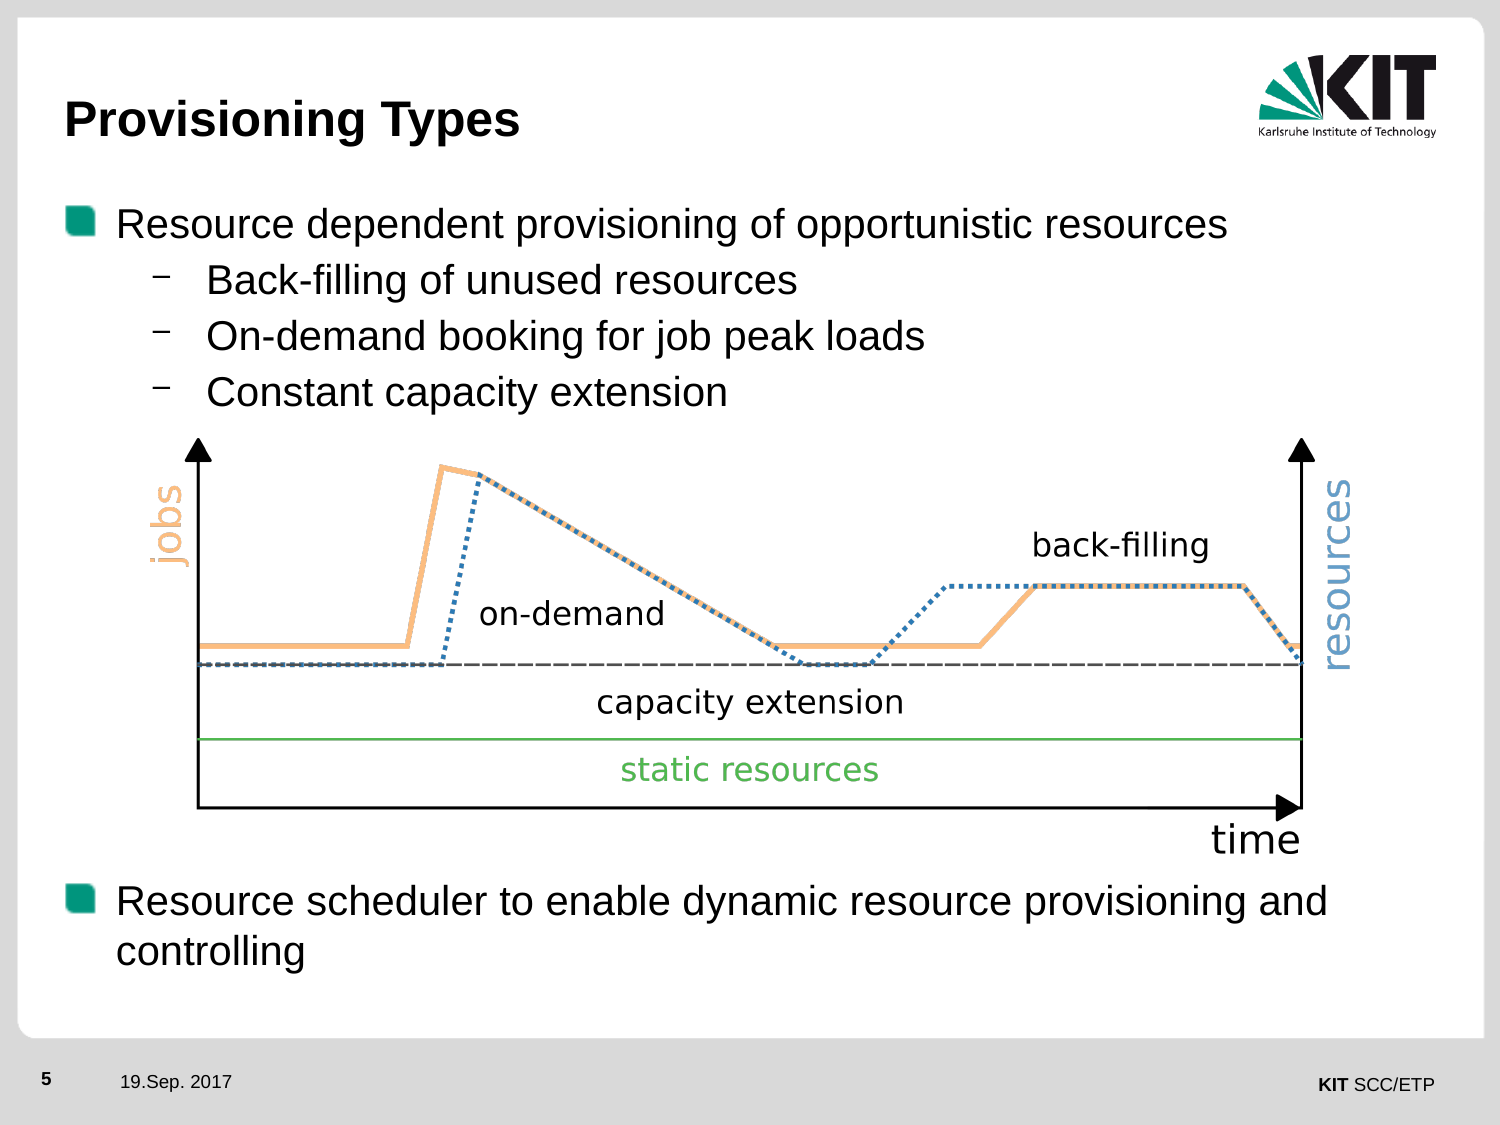

# Provisioning Types
Resource dependent provisioning of opportunistic resources
Back-filling of unused resources
On-demand booking for job peak loads
Constant capacity extension
Resource scheduler to enable dynamic resource provisioning and controlling